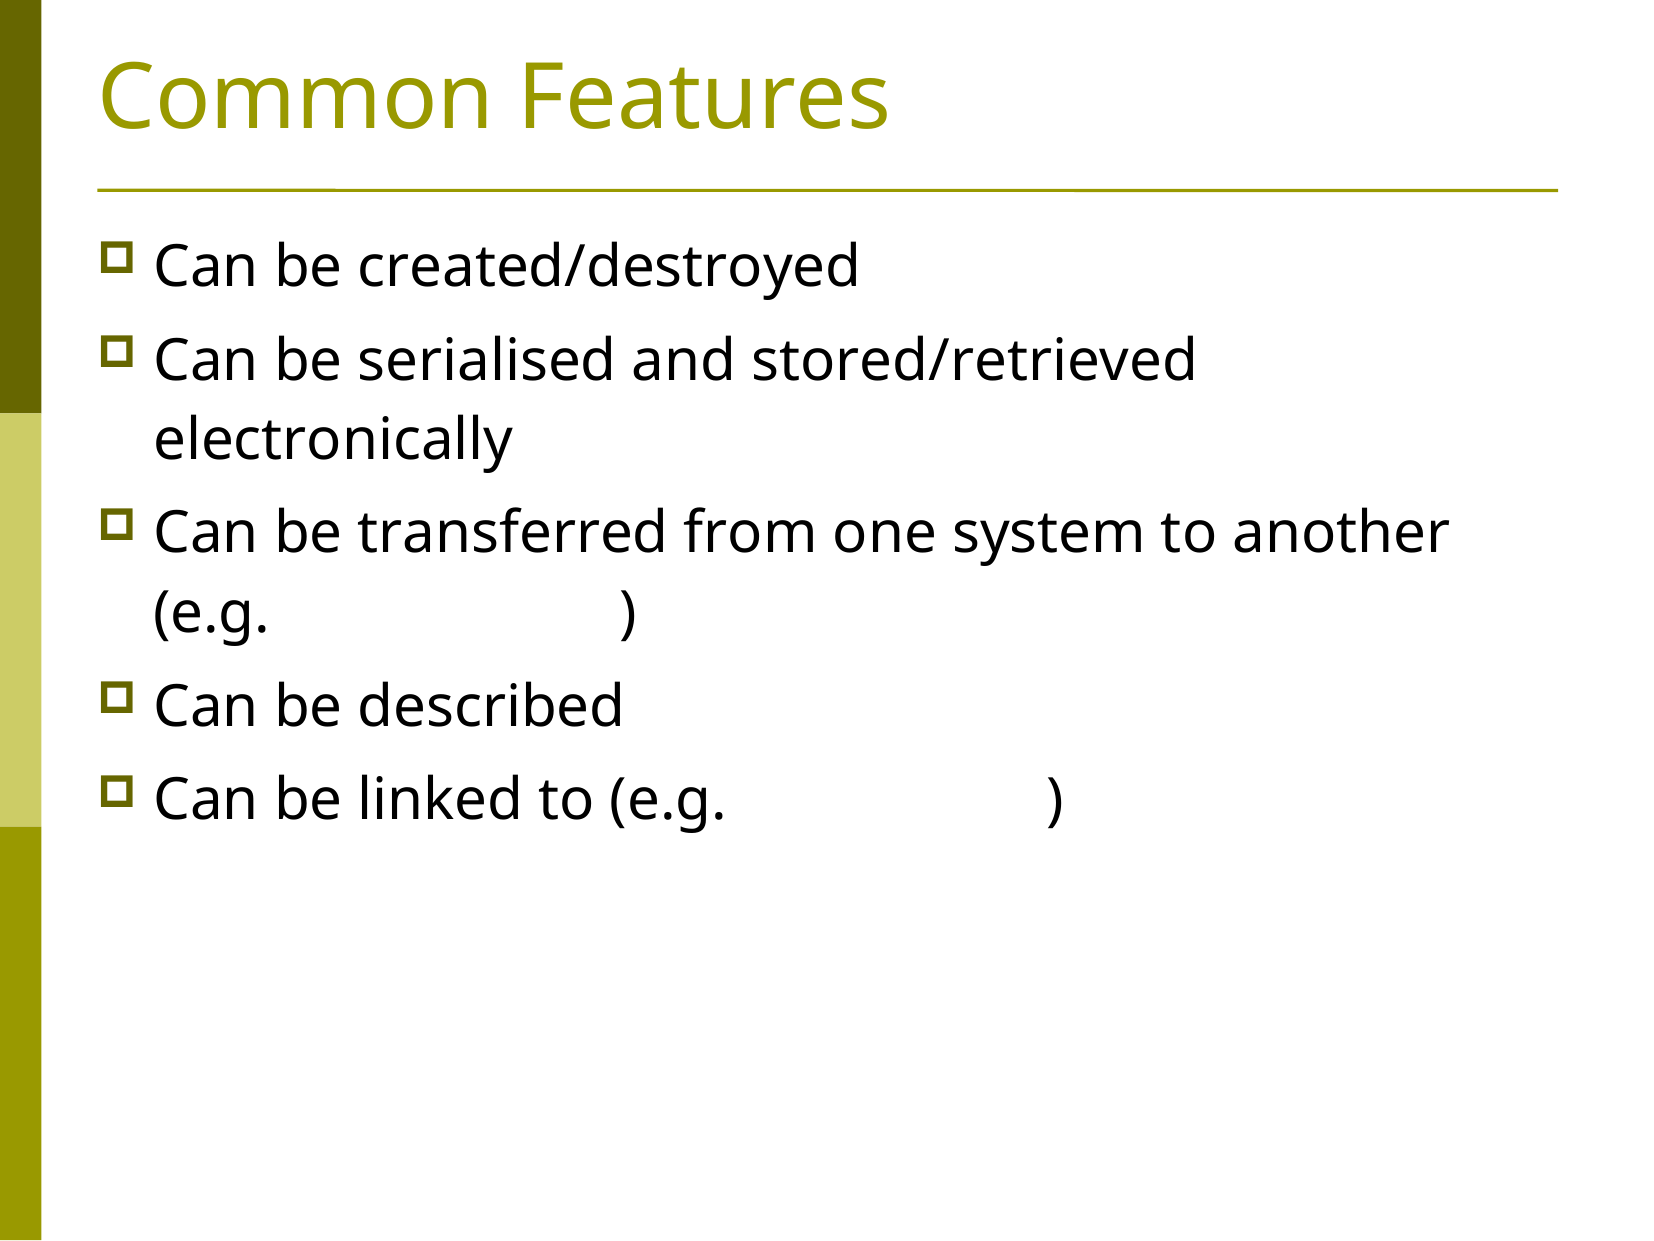

# Common Features
Can be created/destroyed
Can be serialised and stored/retrieved electronically
Can be transferred from one system to another (e.g. )‏
Can be described
Can be linked to (e.g. )‏